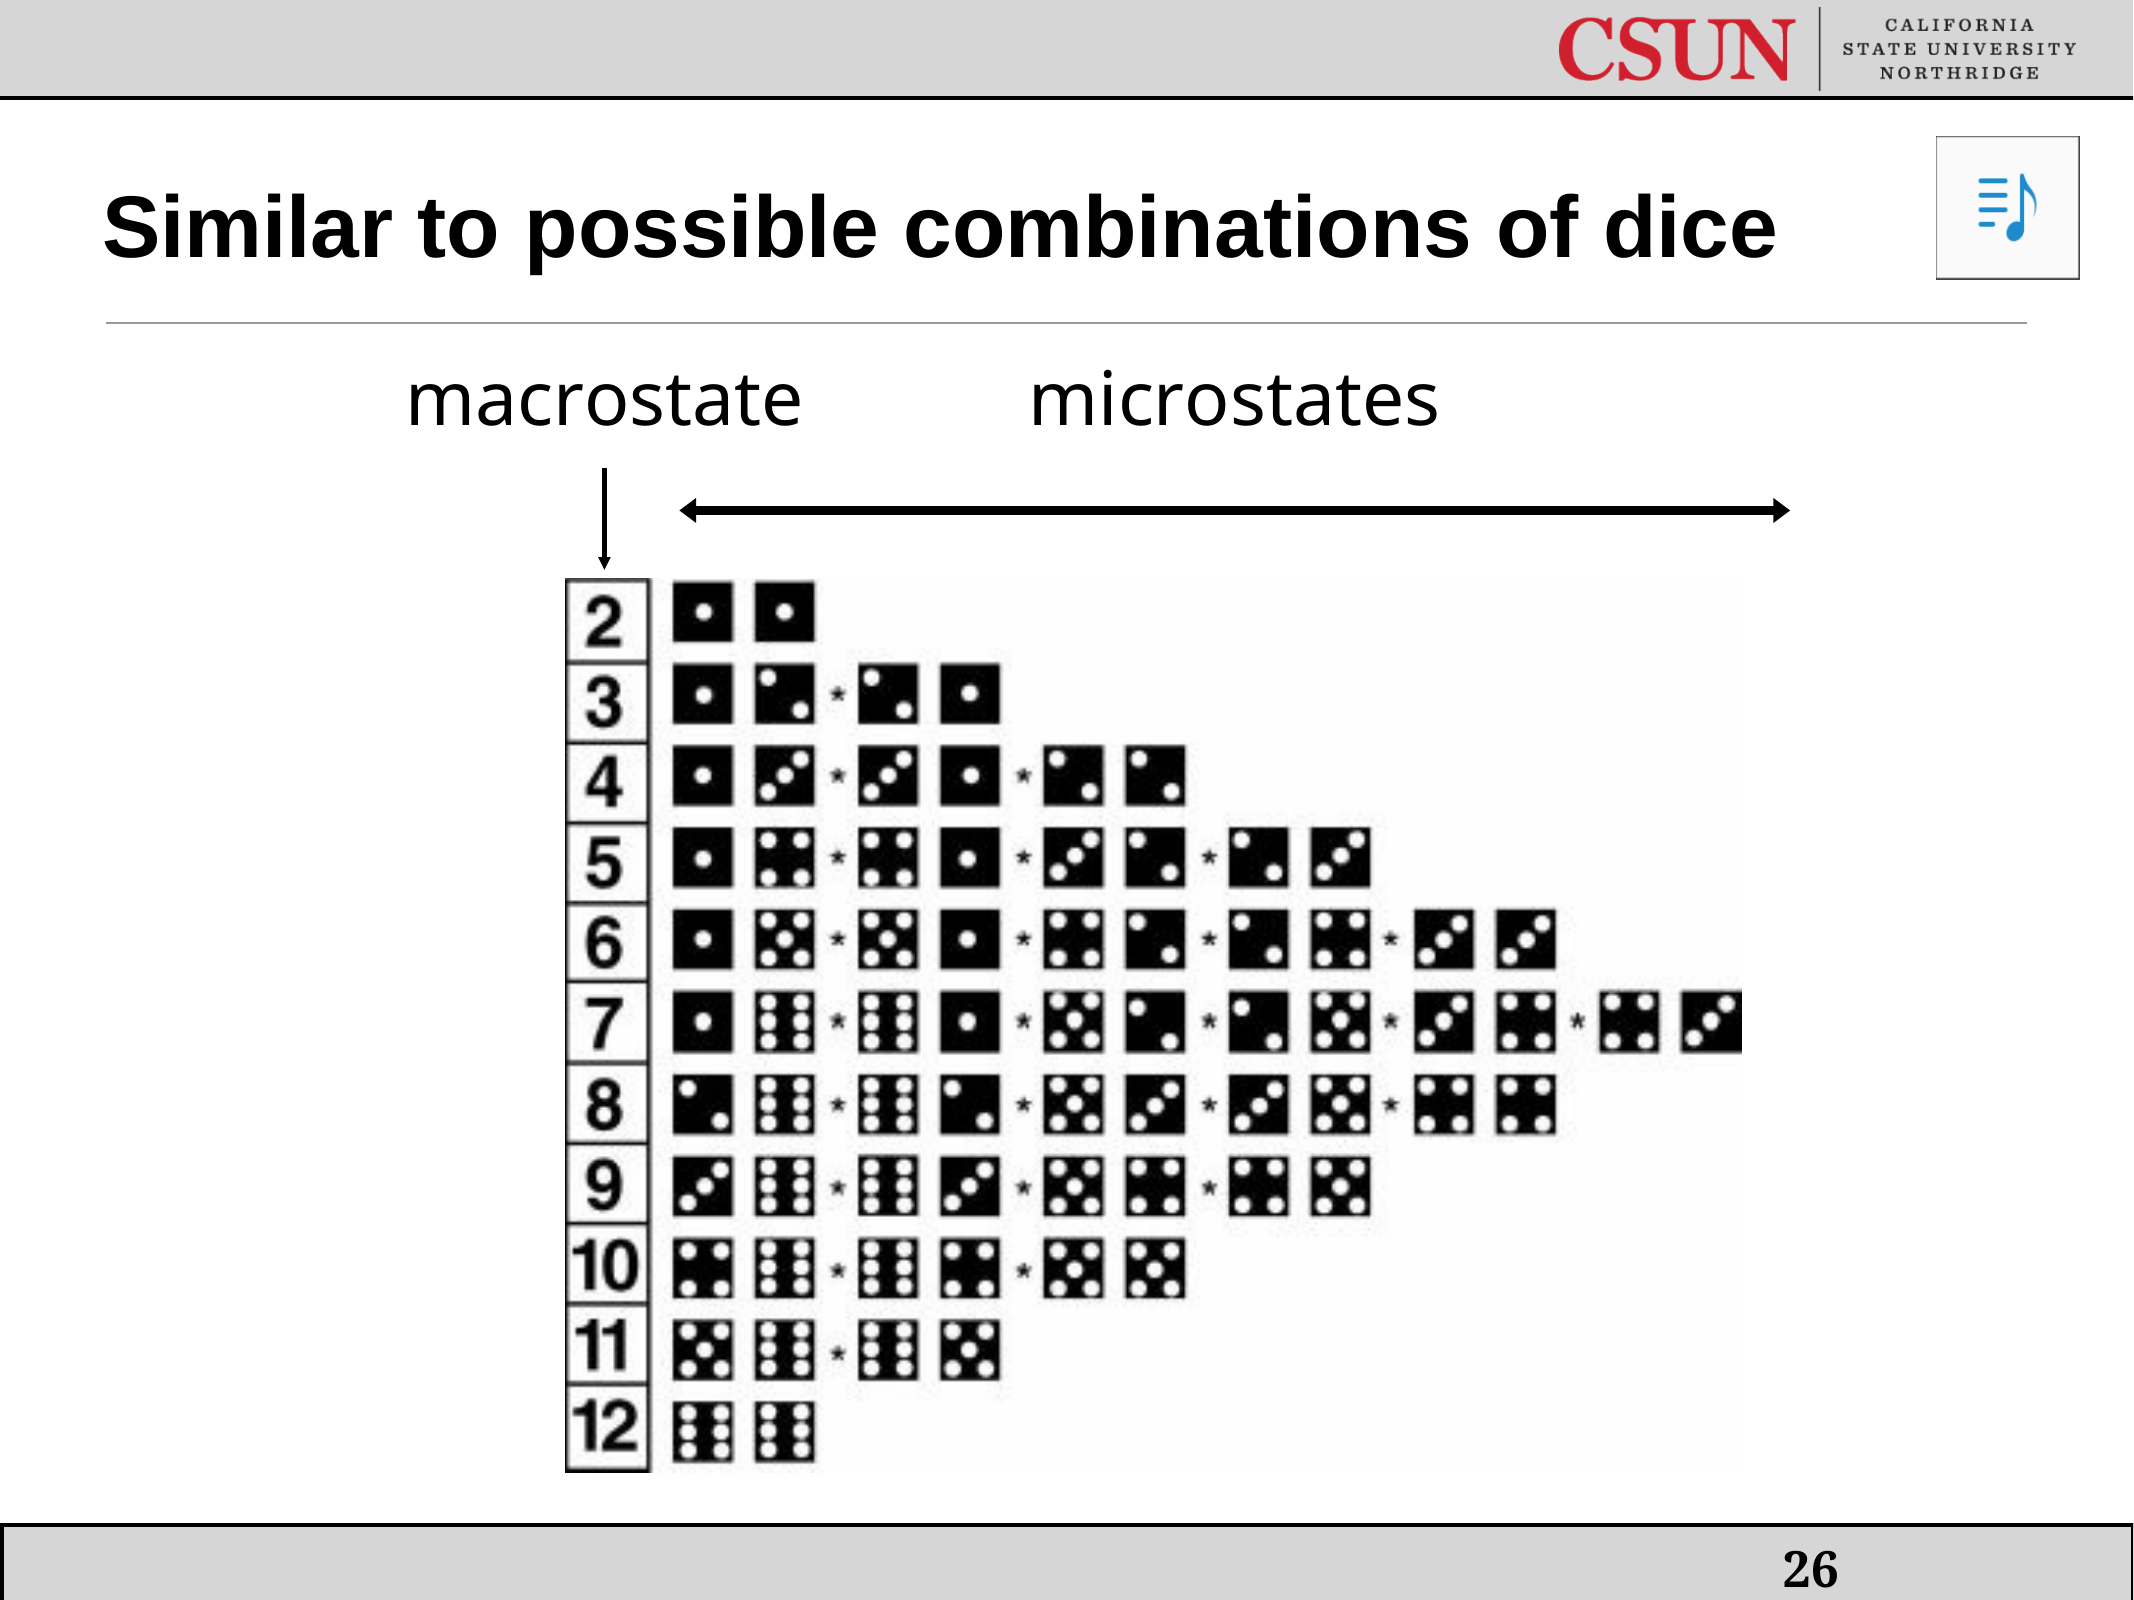

# Similar to possible combinations of dice
macrostate
microstates
26